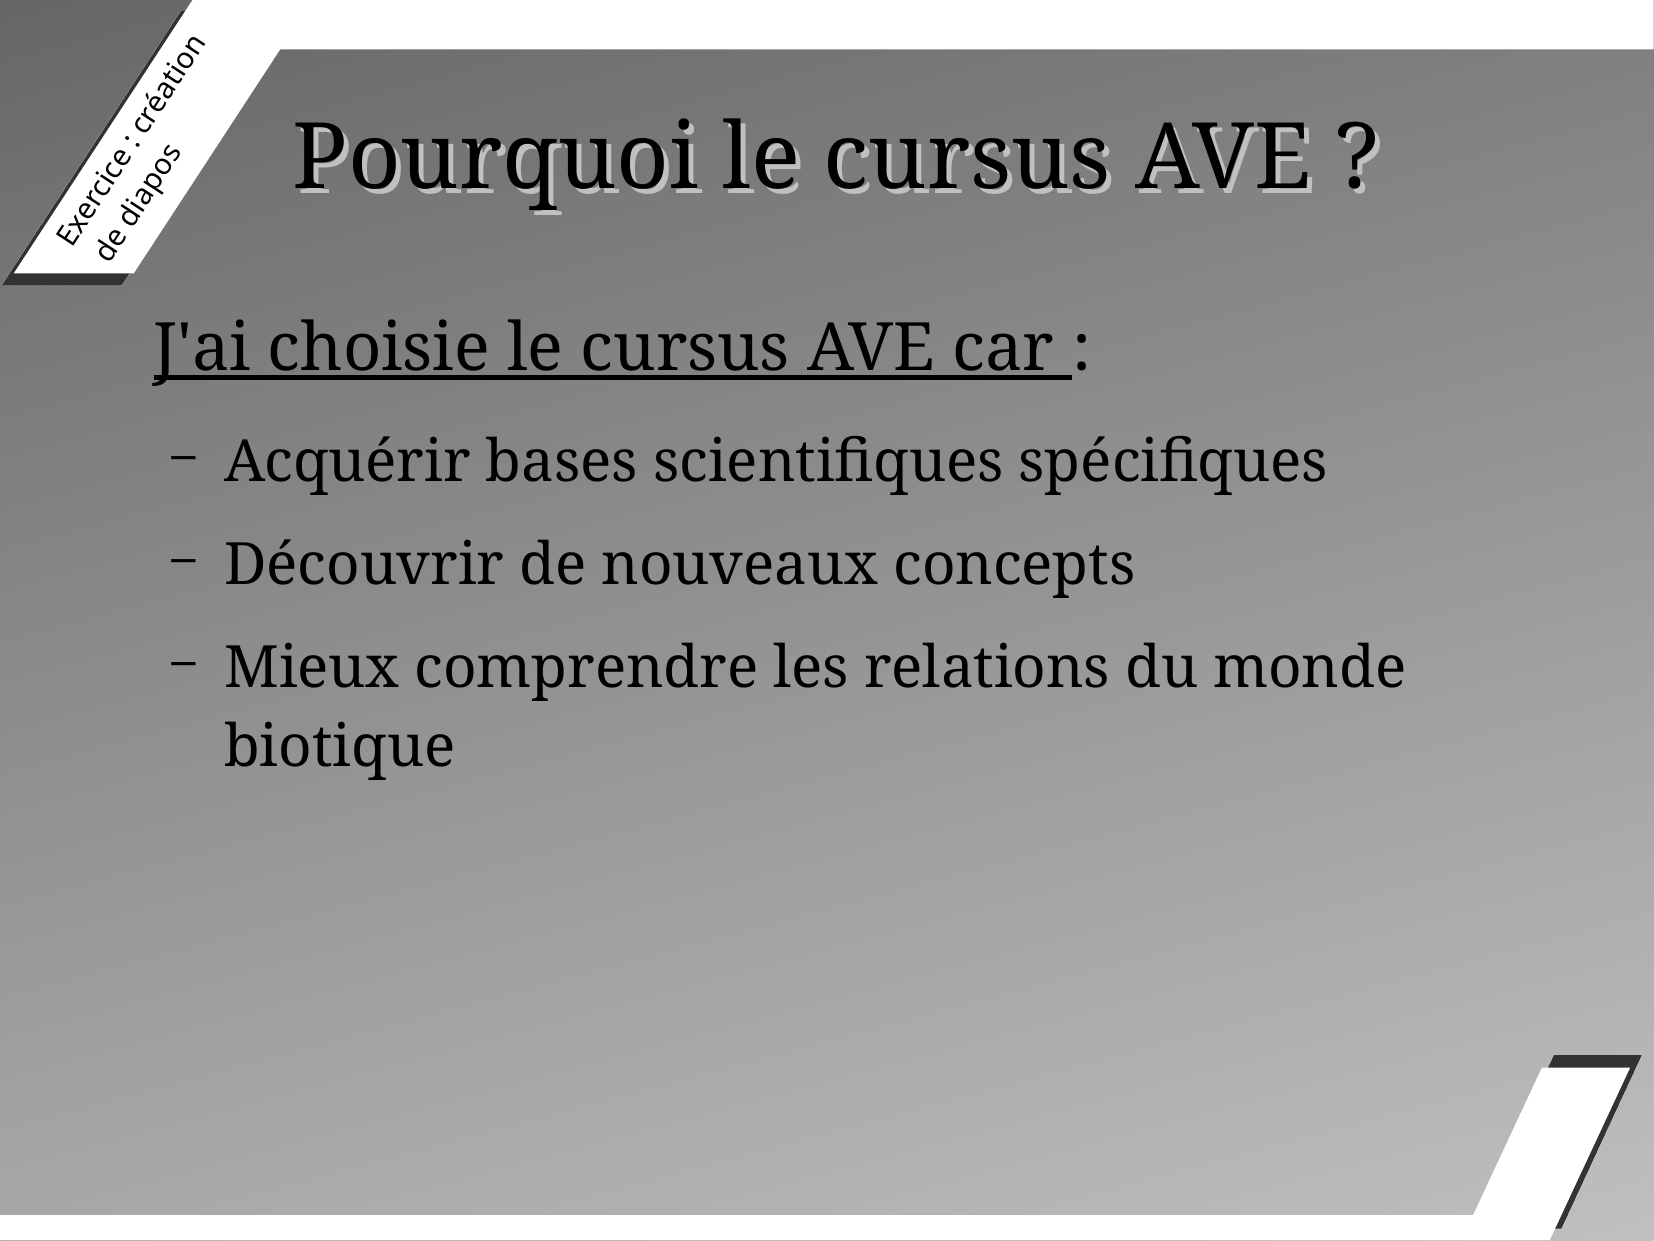

# Pourquoi le cursus AVE ?
J'ai choisie le cursus AVE car :
Acquérir bases scientifiques spécifiques
Découvrir de nouveaux concepts
Mieux comprendre les relations du monde biotique